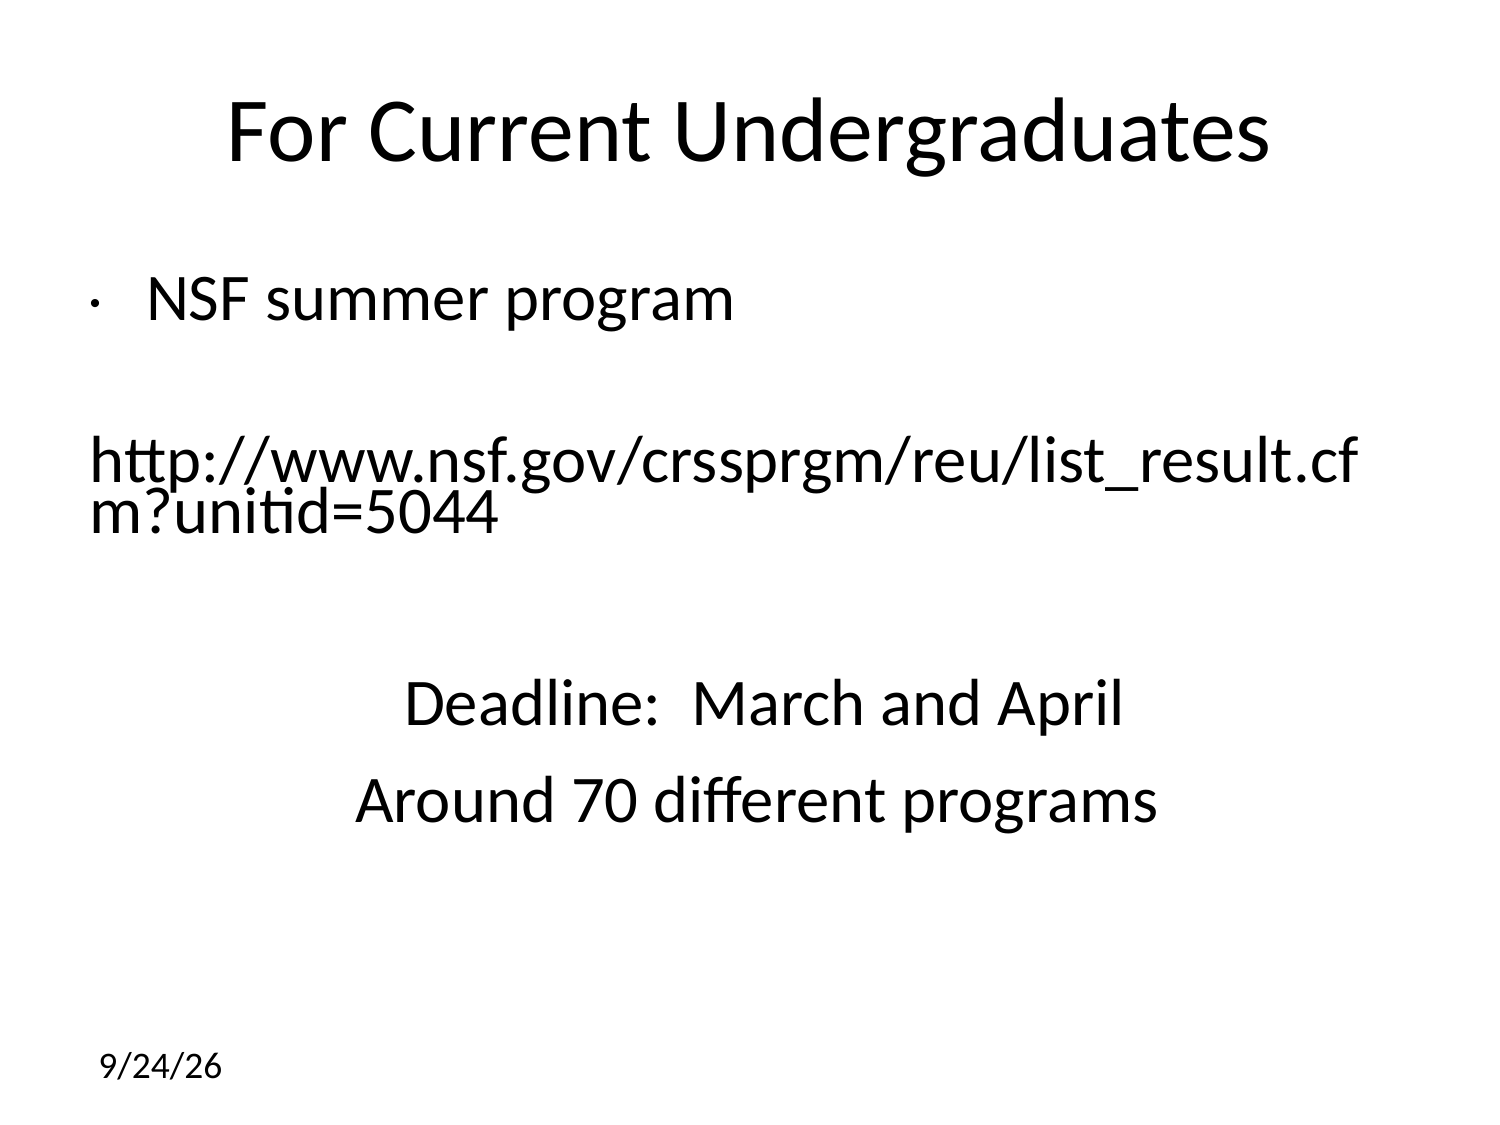

# For Current Undergraduates
NSF summer program
 http://www.nsf.gov/crssprgm/reu/list_result.cfm?unitid=5044
 Deadline: March and April
 Around 70 different programs